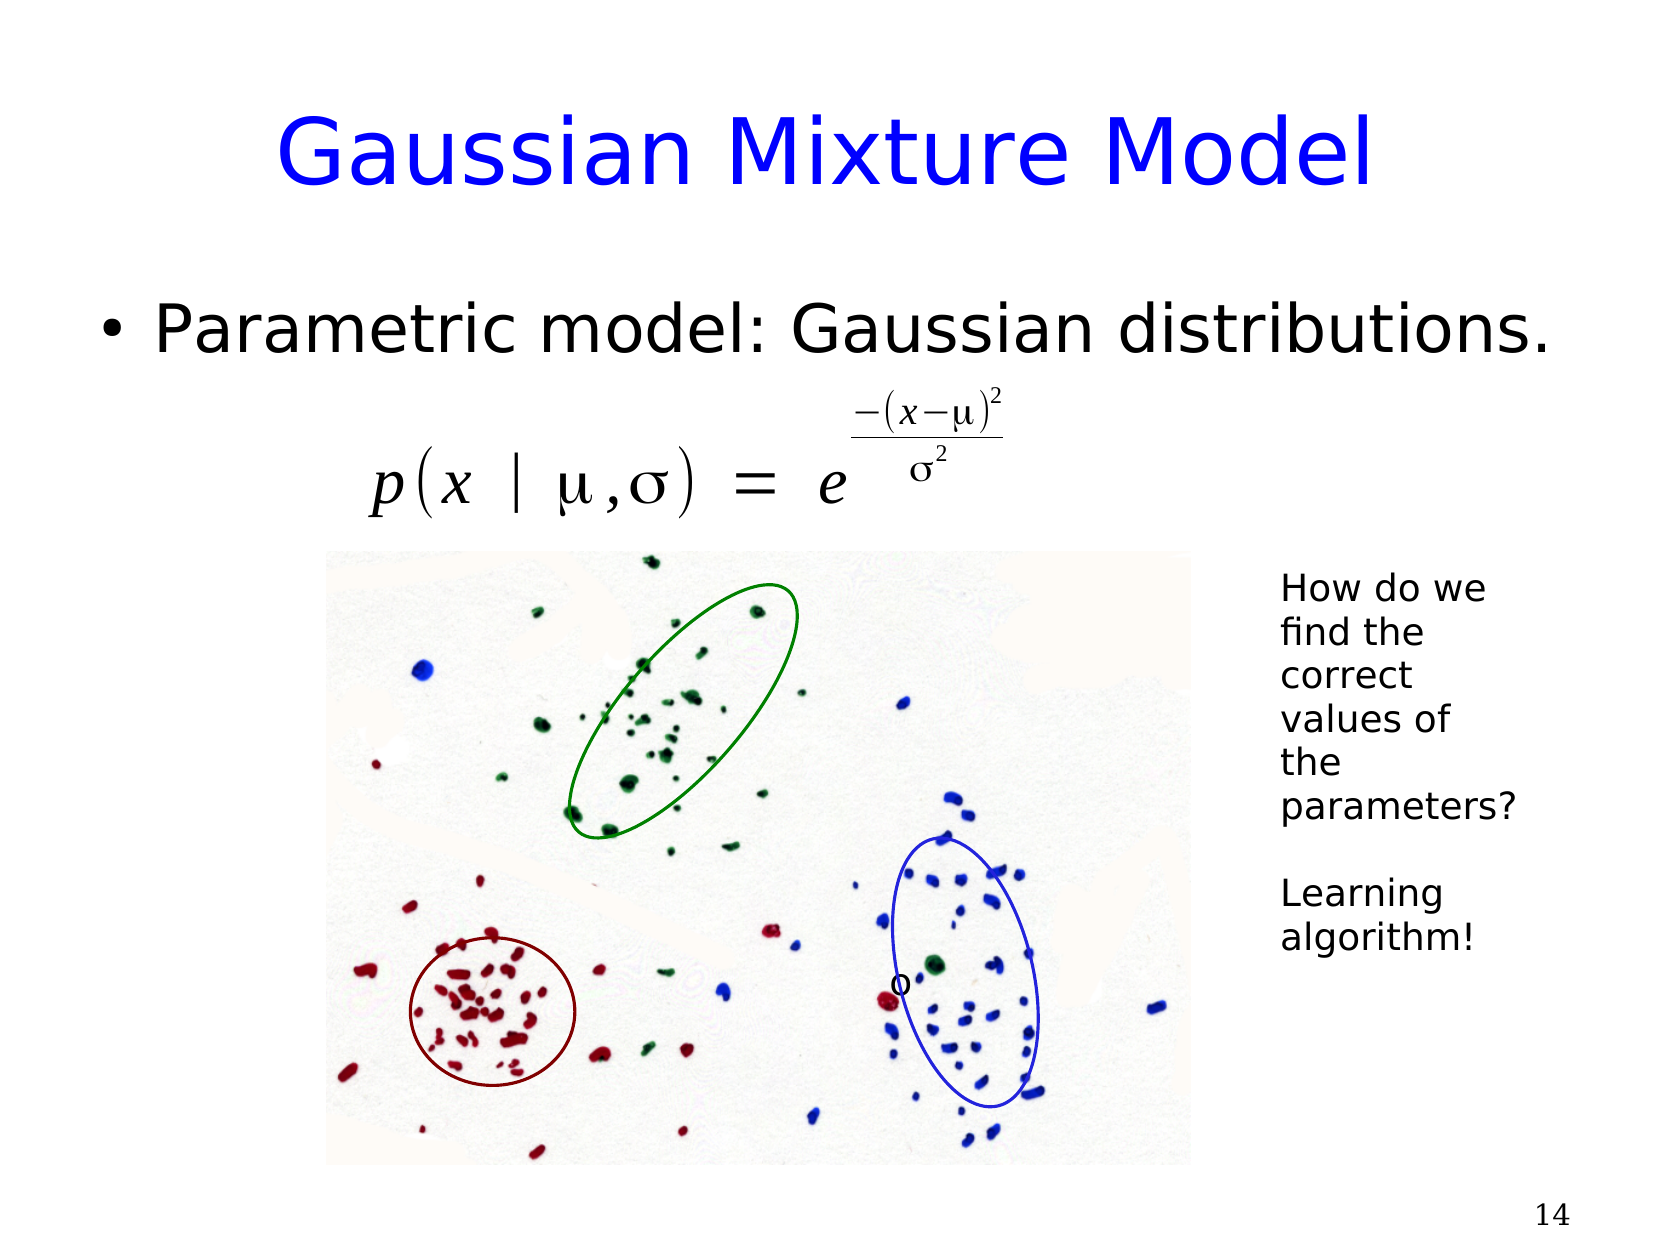

# Gaussian Mixture Model
Parametric model: Gaussian distributions.
How do we find the correct values of the parameters?
Learning algorithm!
o
14